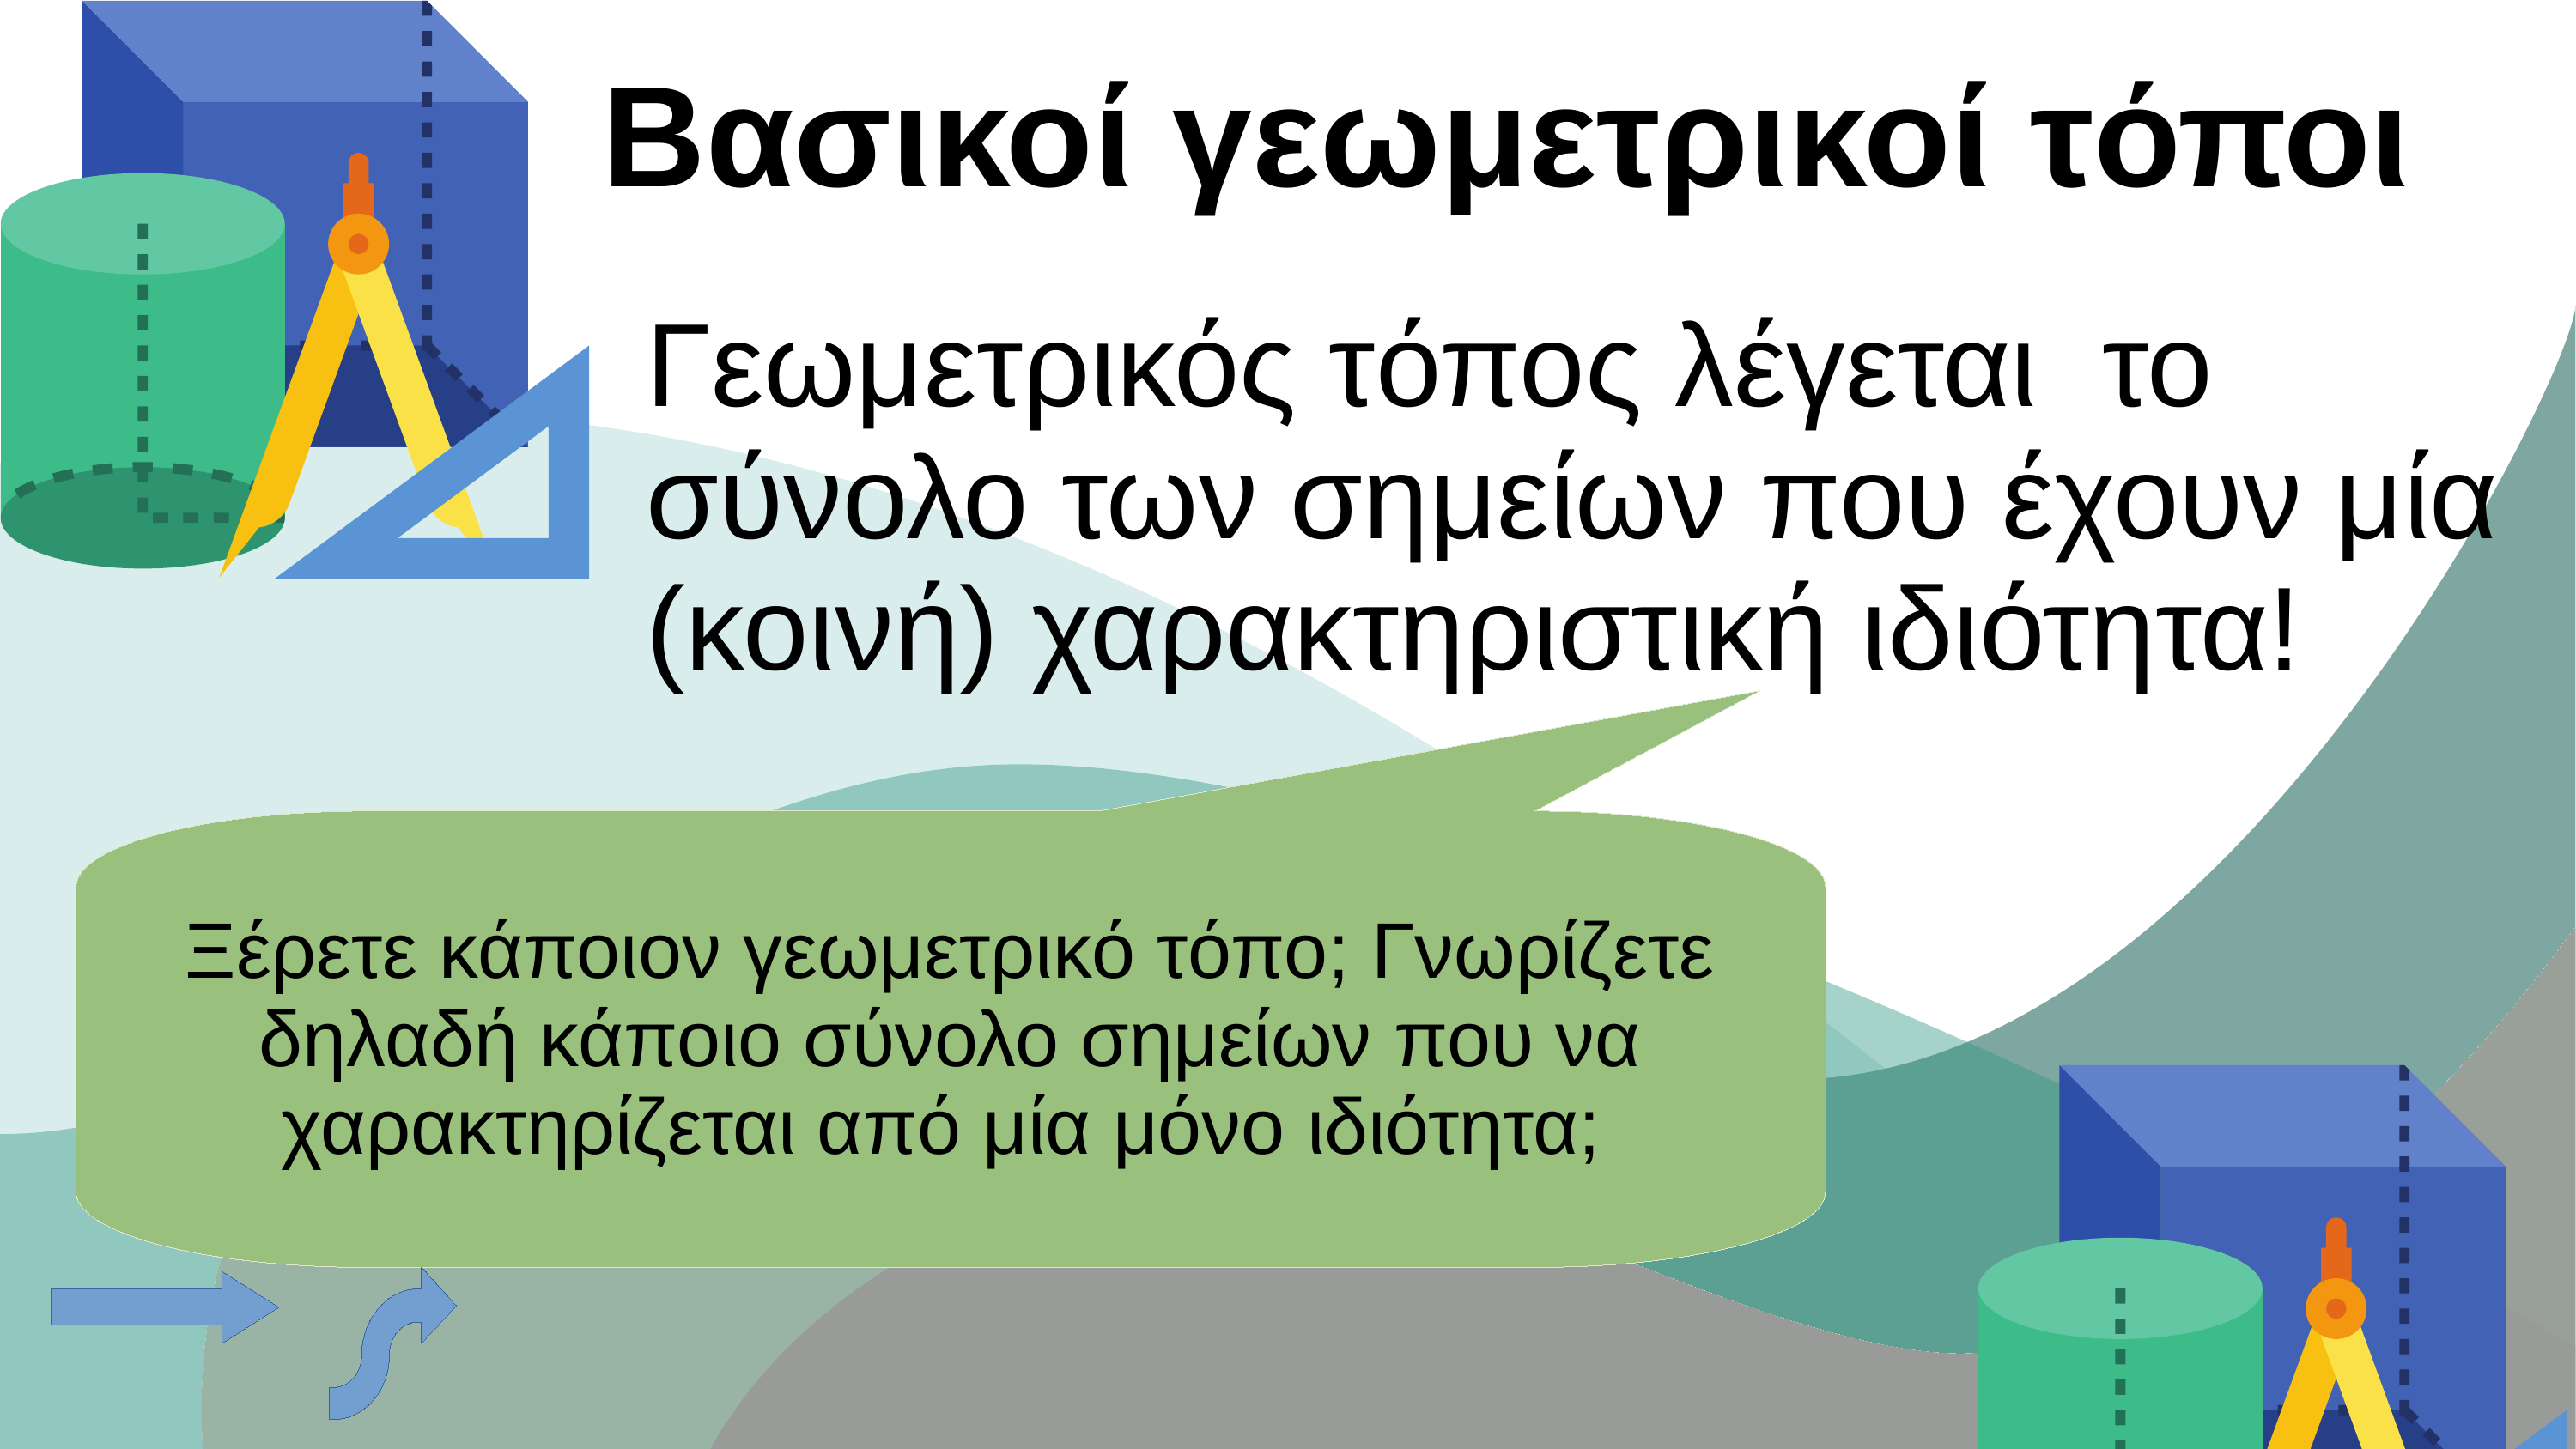

Βασικοί γεωμετρικοί τόποι
Γεωμετρικός τόπος λέγεται το σύνολο των σημείων που έχουν μία (κοινή) χαρακτηριστική ιδιότητα!
Ξέρετε κάποιον γεωμετρικό τόπο; Γνωρίζετε δηλαδή κάποιο σύνολο σημείων που να χαρακτηρίζεται από μία μόνο ιδιότητα;